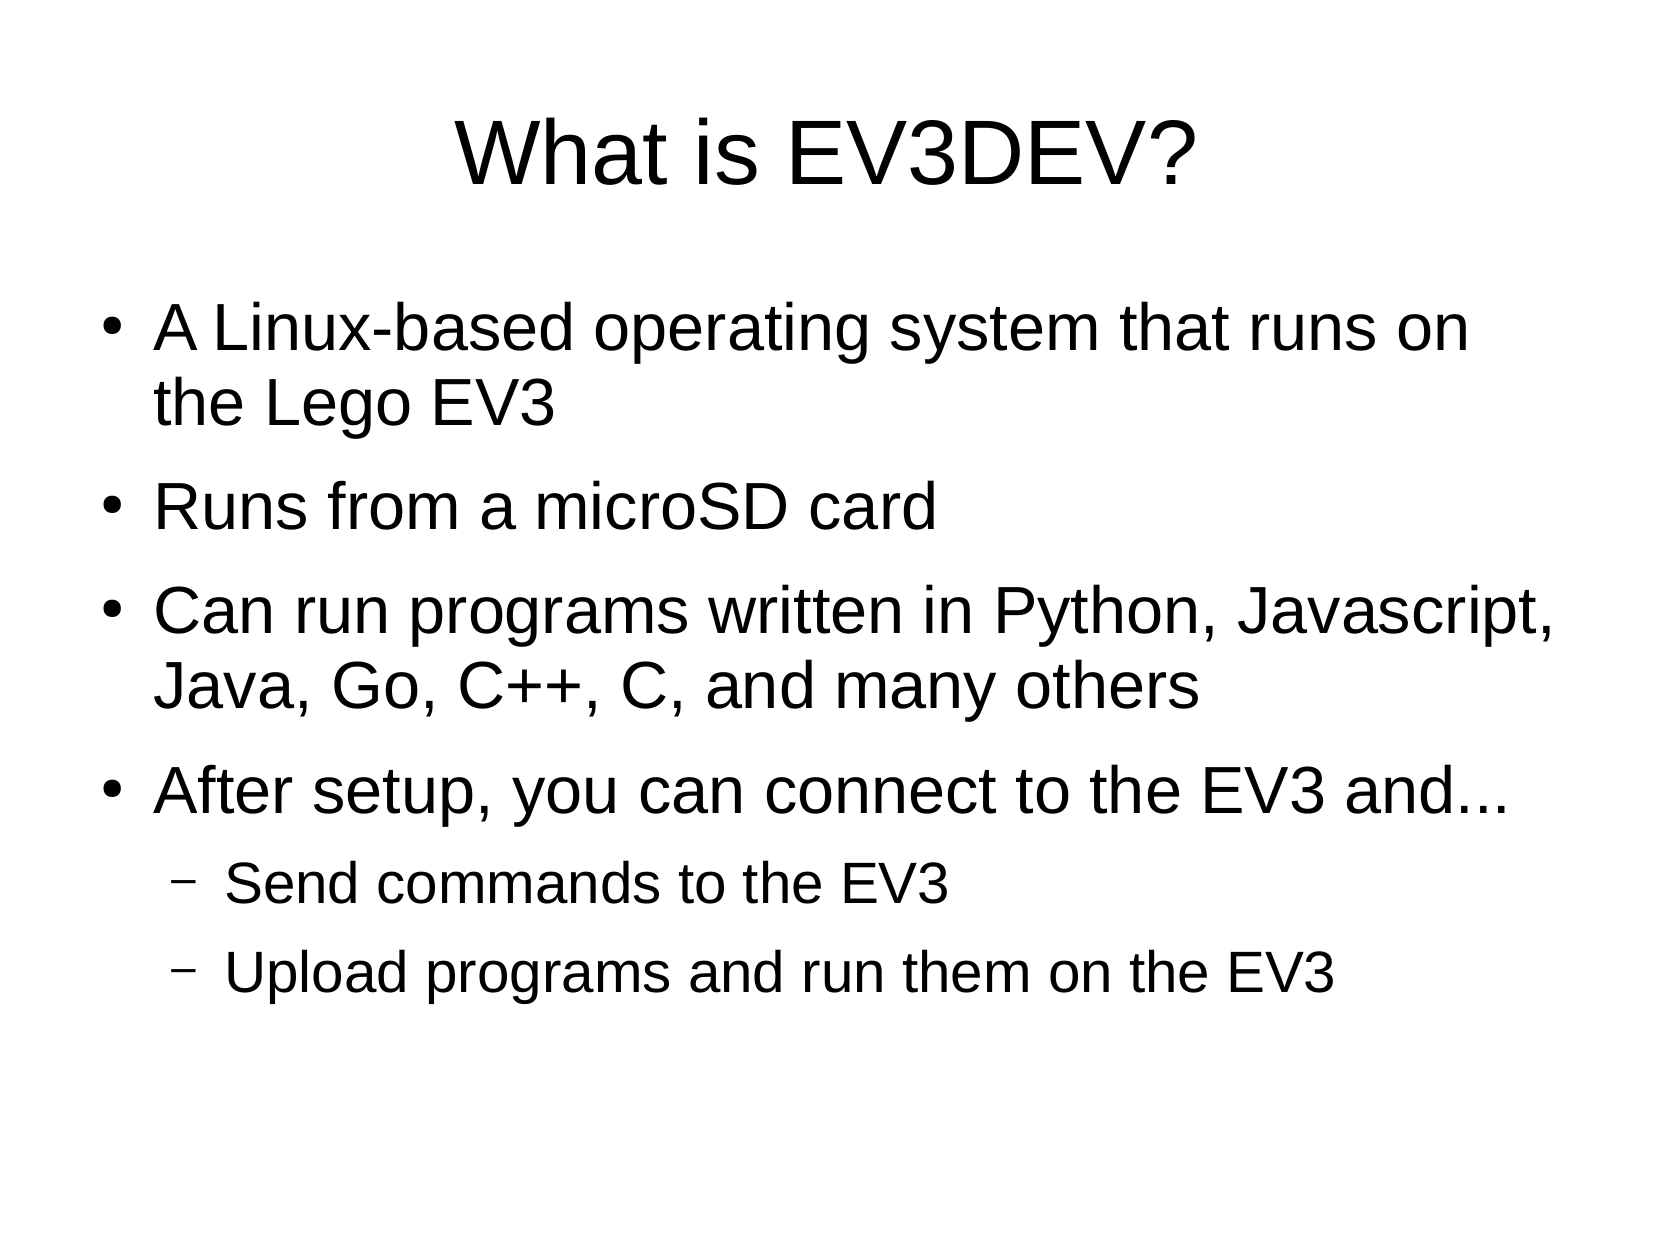

# What is EV3DEV?
A Linux-based operating system that runs on the Lego EV3
Runs from a microSD card
Can run programs written in Python, Javascript, Java, Go, C++, C, and many others
After setup, you can connect to the EV3 and...
Send commands to the EV3
Upload programs and run them on the EV3